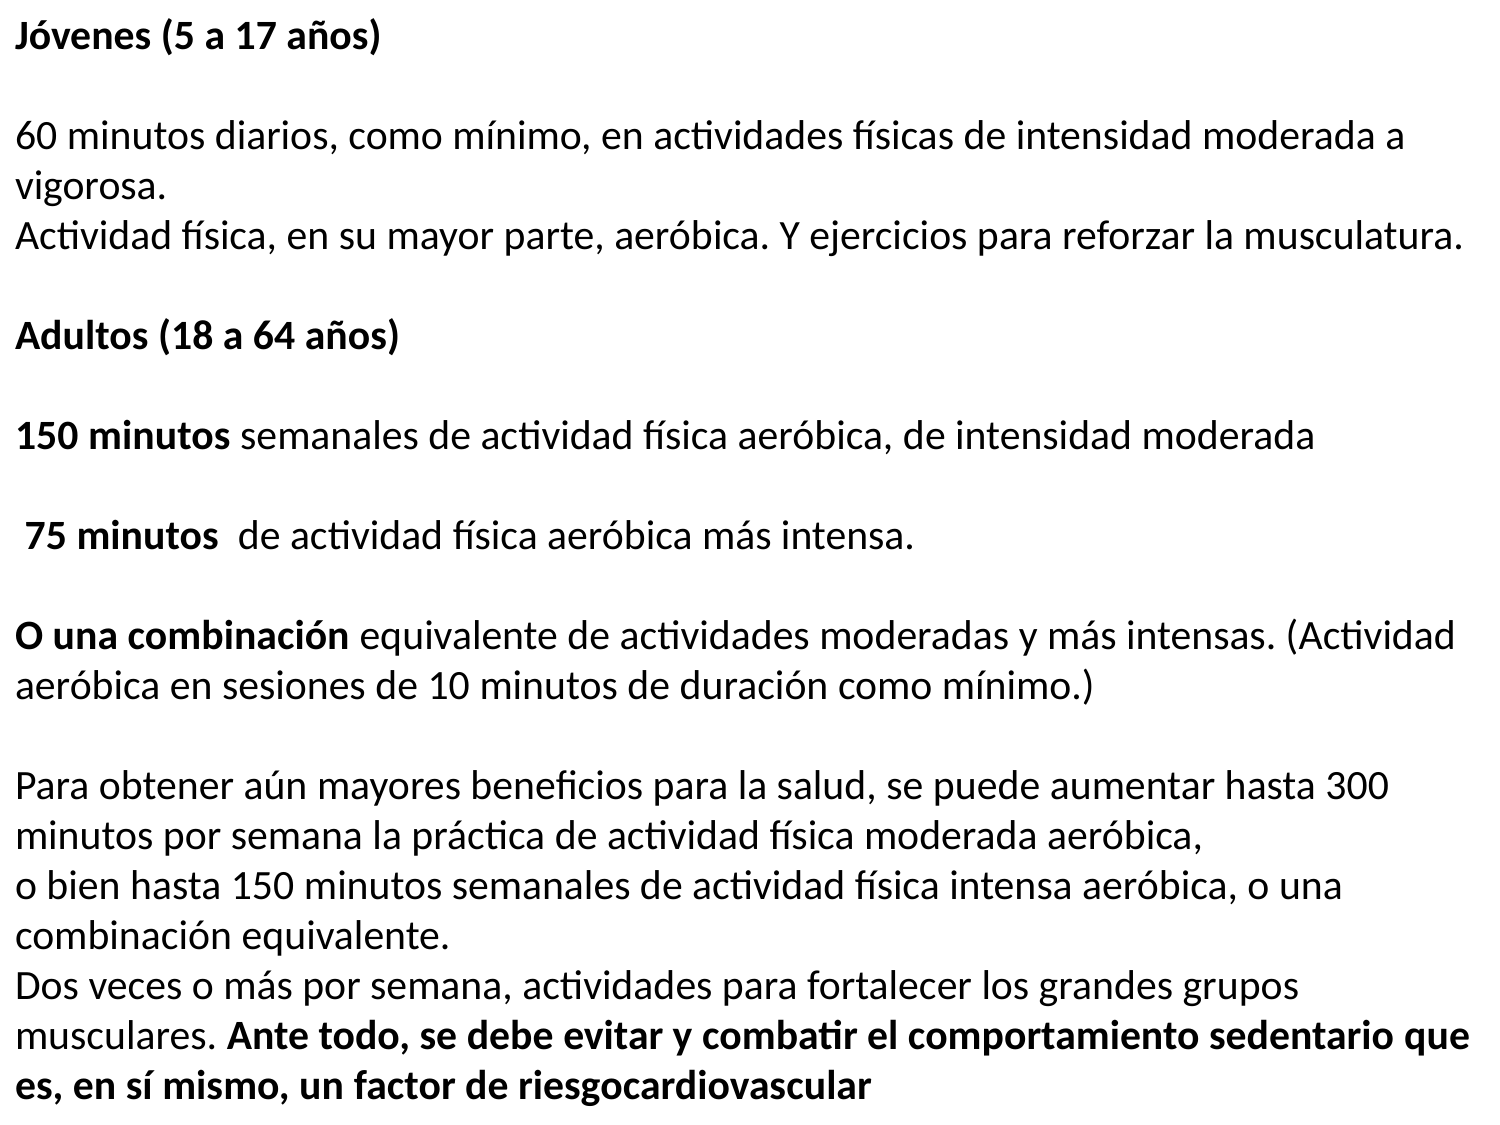

Jóvenes (5 a 17 años)
60 minutos diarios, como mínimo, en actividades físicas de intensidad moderada a vigorosa.
Actividad física, en su mayor parte, aeróbica. Y ejercicios para reforzar la musculatura.
Adultos (18 a 64 años)
150 minutos semanales de actividad física aeróbica, de intensidad moderada
 75 minutos de actividad física aeróbica más intensa.
O una combinación equivalente de actividades moderadas y más intensas. (Actividad aeróbica en sesiones de 10 minutos de duración como mínimo.)
Para obtener aún mayores beneficios para la salud, se puede aumentar hasta 300 minutos por semana la práctica de actividad física moderada aeróbica,
o bien hasta 150 minutos semanales de actividad física intensa aeróbica, o una combinación equivalente.
Dos veces o más por semana, actividades para fortalecer los grandes grupos musculares. Ante todo, se debe evitar y combatir el comportamiento sedentario que es, en sí mismo, un factor de riesgocardiovascular